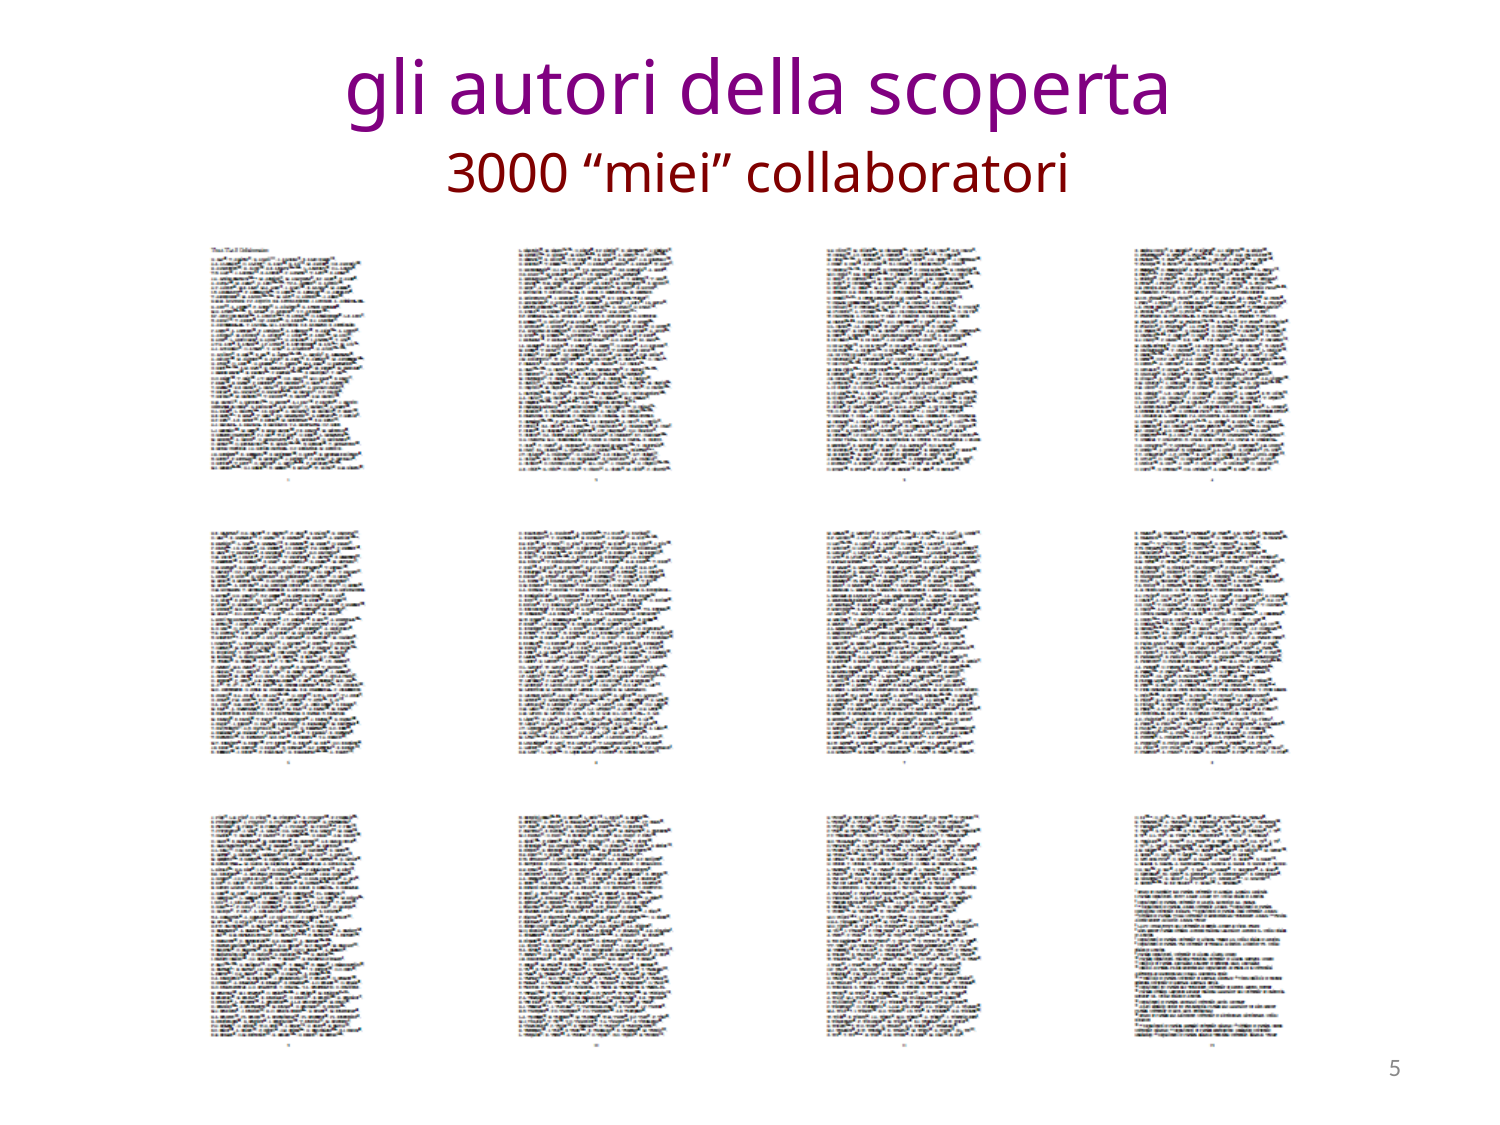

gli autori della scoperta
3000 “miei” collaboratori
5